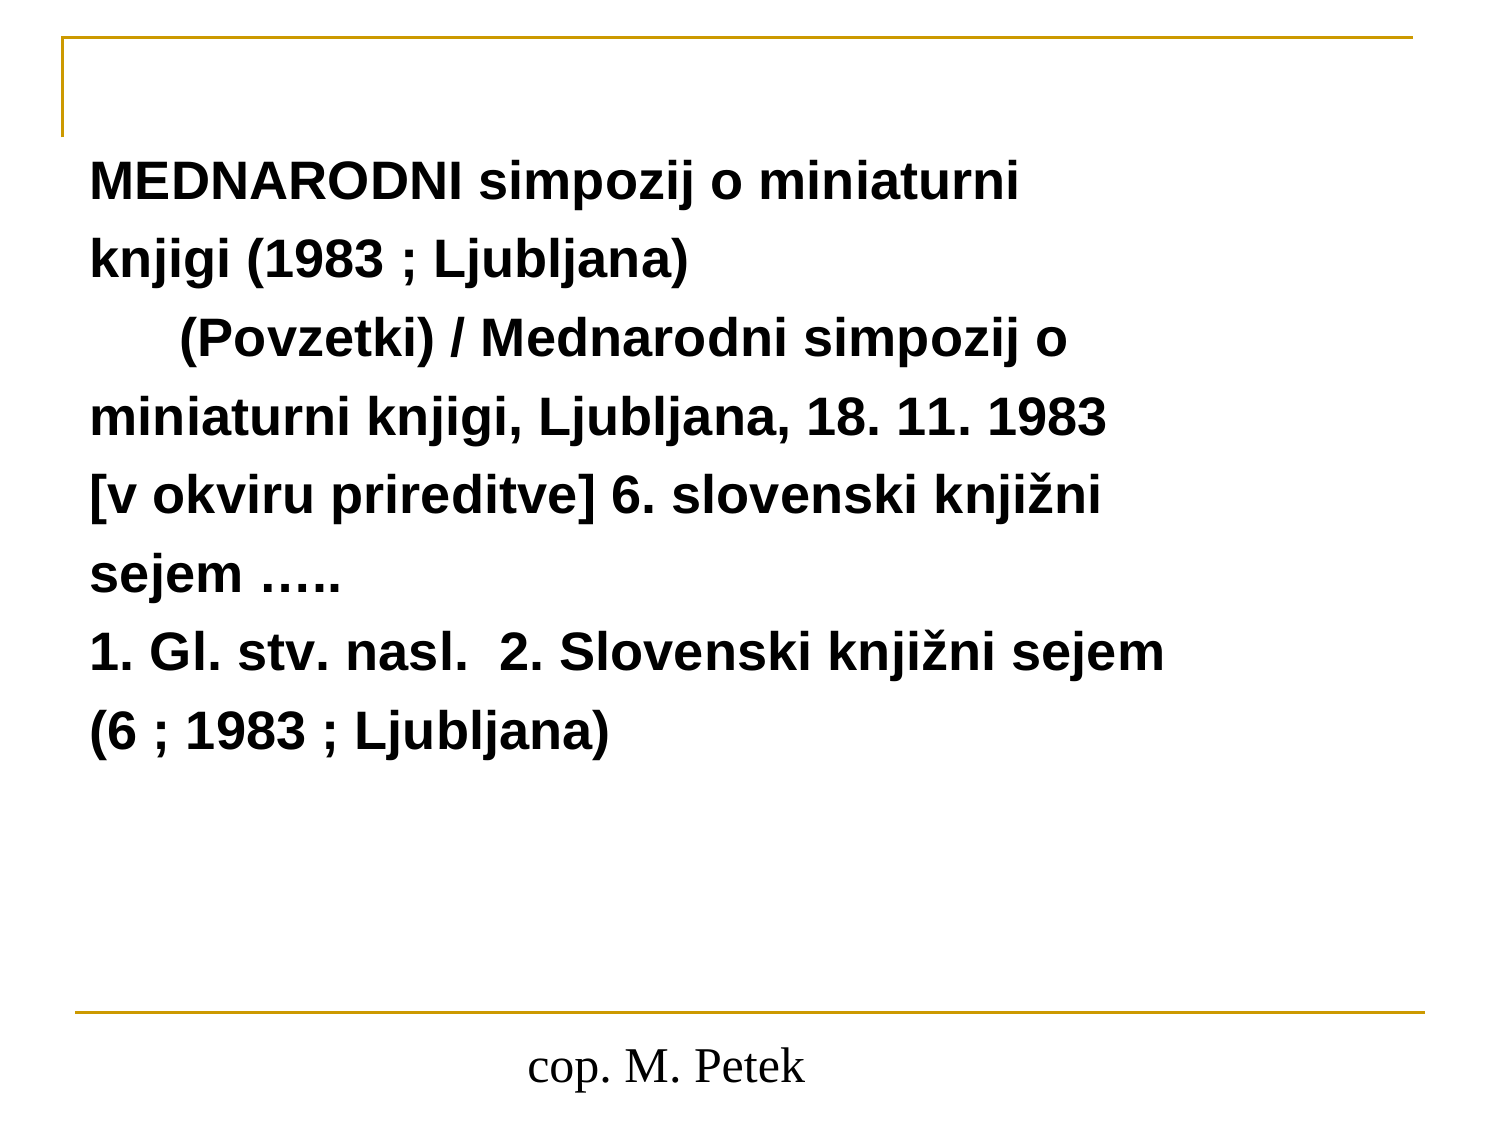

# MEDNARODNI simpozij o miniaturni
knjigi (1983 ; Ljubljana)
 (Povzetki) / Mednarodni simpozij o
miniaturni knjigi, Ljubljana, 18. 11. 1983
[v okviru prireditve] 6. slovenski knjižni
sejem …..
1. Gl. stv. nasl. 2. Slovenski knjižni sejem
(6 ; 1983 ; Ljubljana)
cop. M. Petek